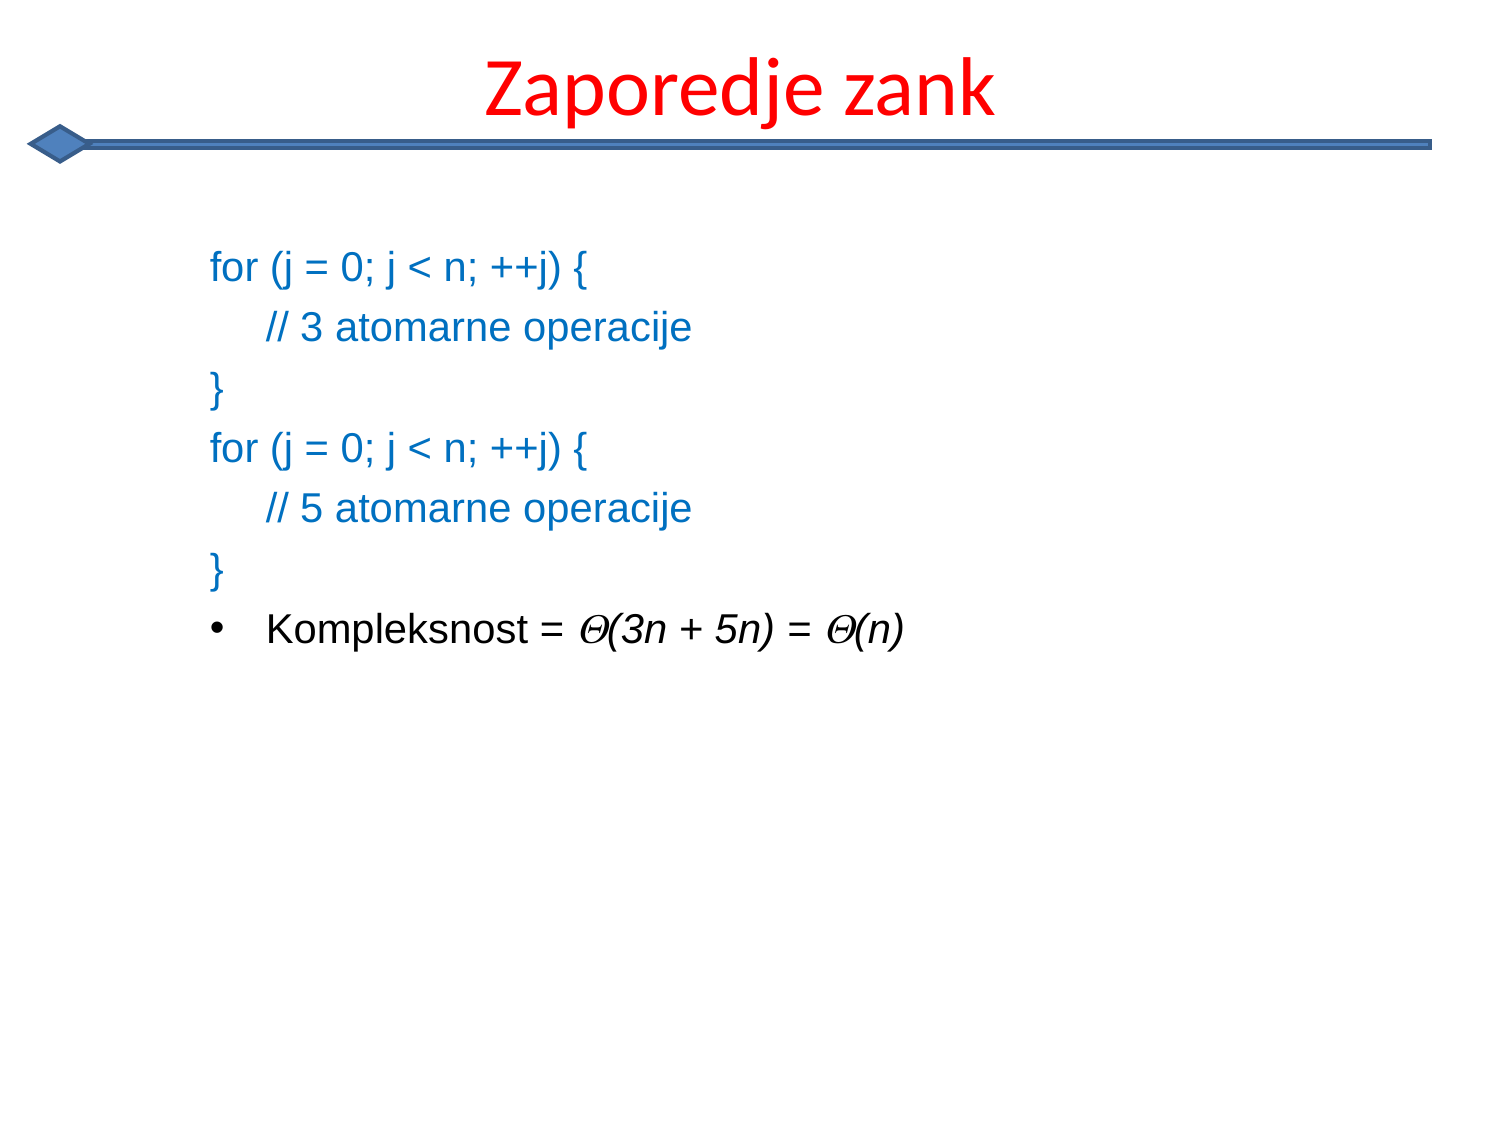

# Zaporedje zank
for (j = 0; j < n; ++j) {
	// 3 atomarne operacije
}
for (j = 0; j < n; ++j) {
	// 5 atomarne operacije
}
Kompleksnost = (3n + 5n) = (n)